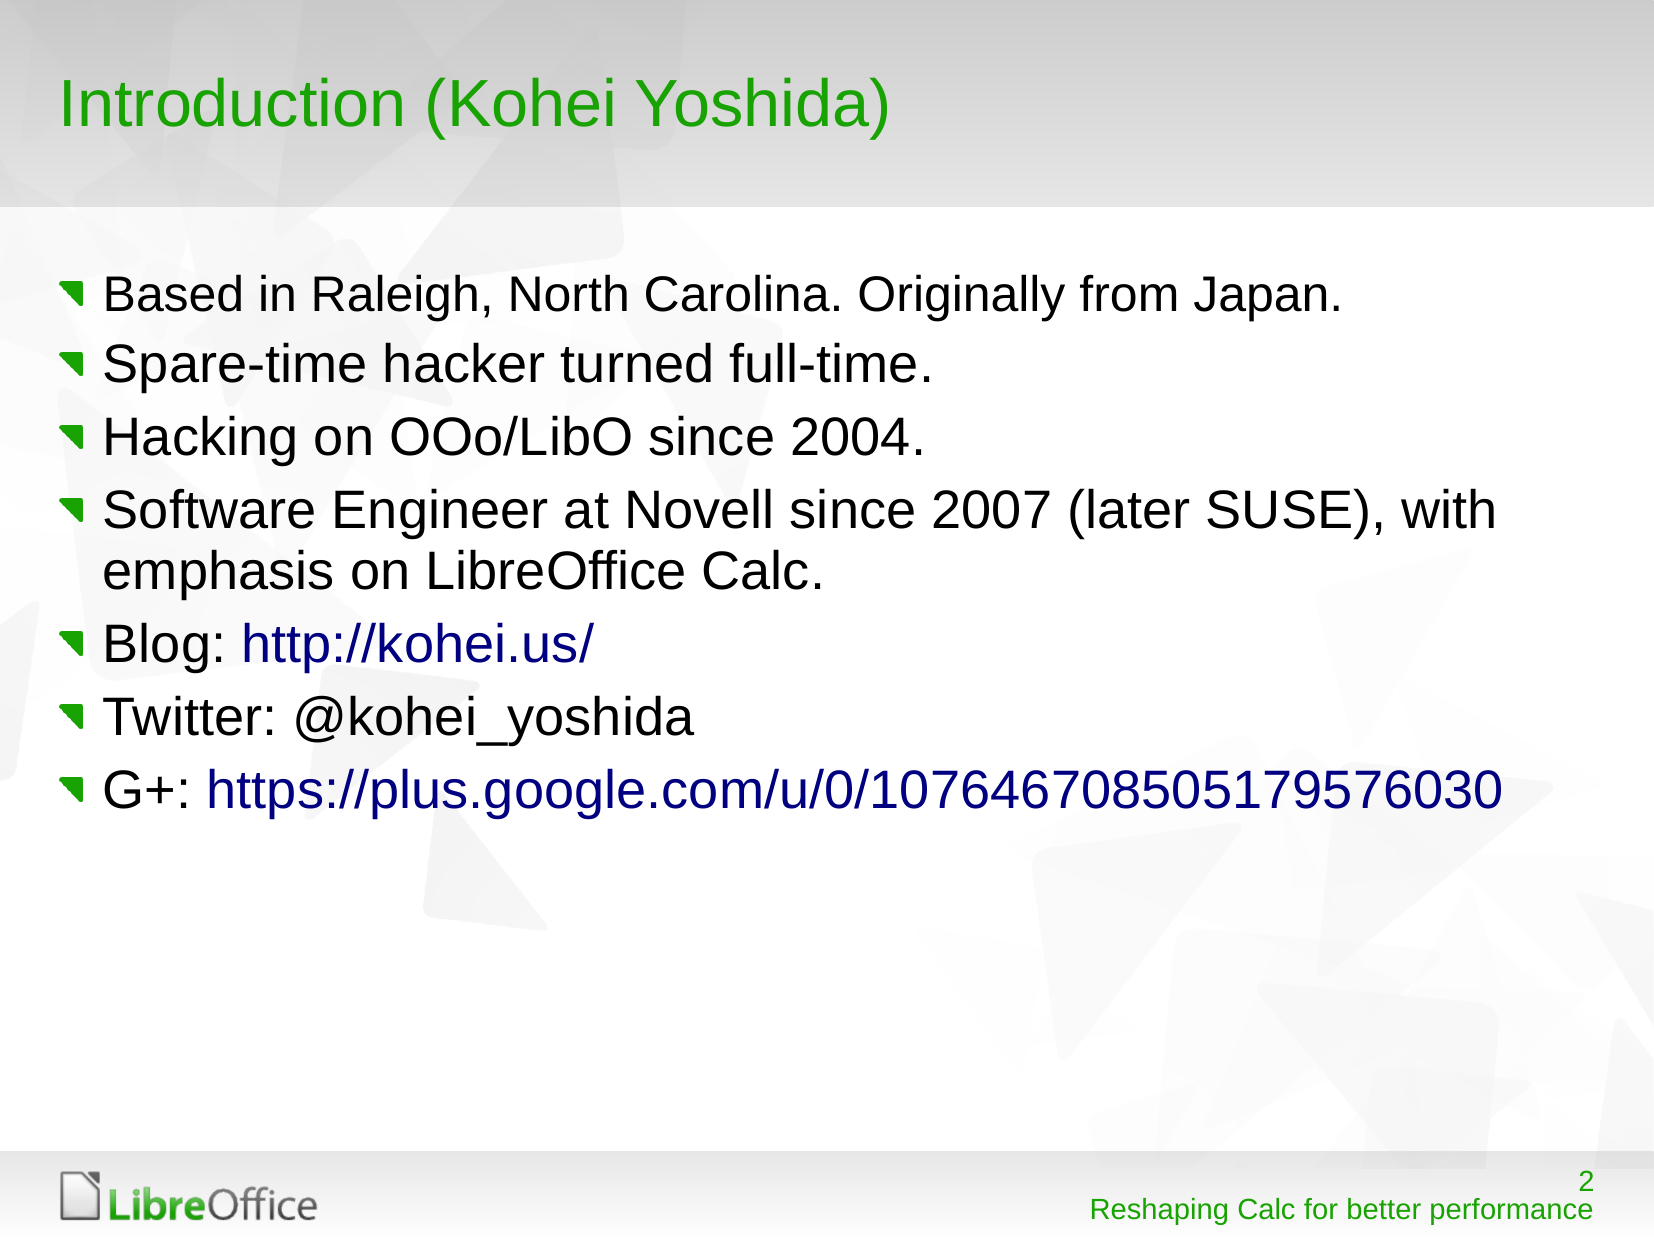

# Introduction (Kohei Yoshida)
Based in Raleigh, North Carolina. Originally from Japan.
Spare-time hacker turned full-time.
Hacking on OOo/LibO since 2004.
Software Engineer at Novell since 2007 (later SUSE), with emphasis on LibreOffice Calc.
Blog: http://kohei.us/
Twitter: @kohei_yoshida
G+: https://plus.google.com/u/0/107646708505179576030
2
Reshaping Calc for better performance